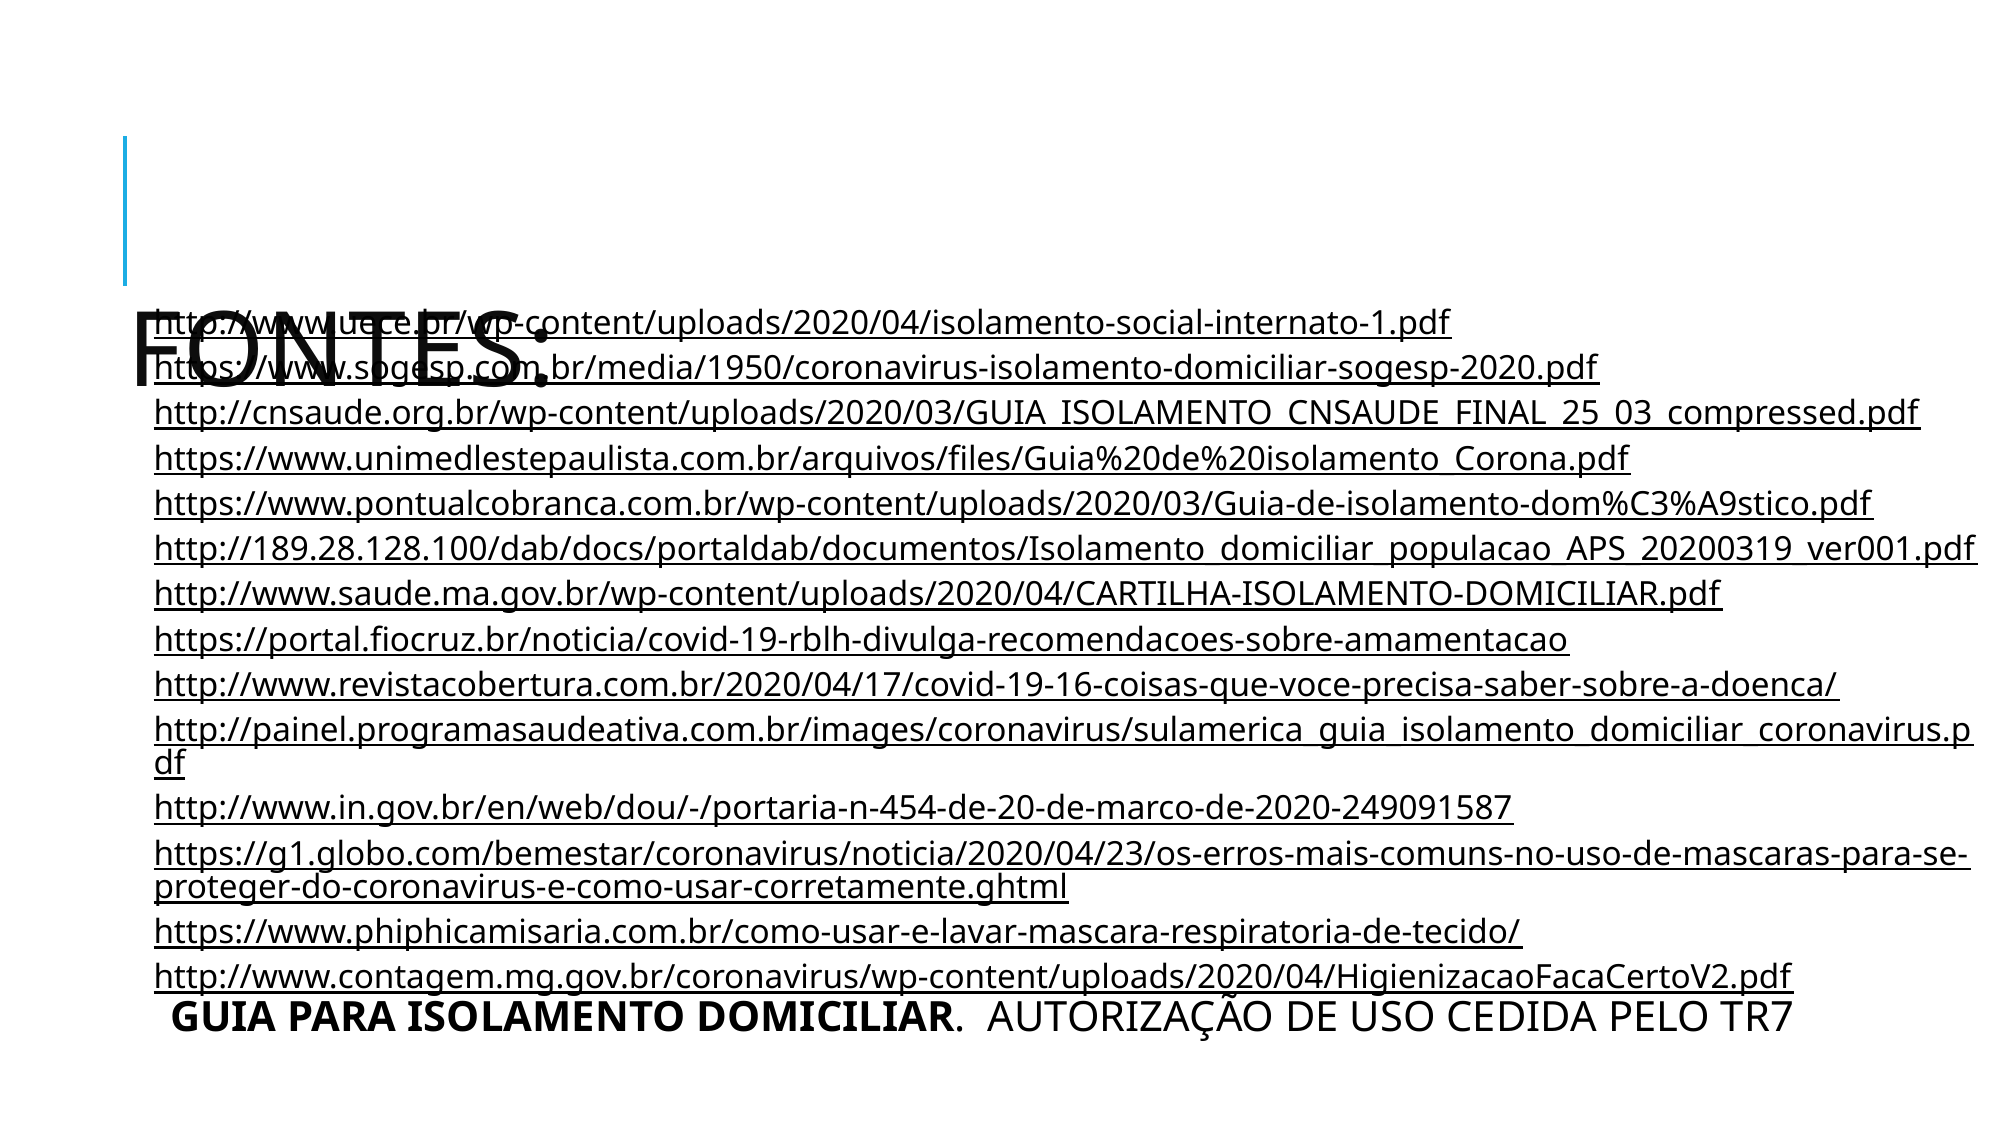

# FONTES:
http://www.uece.br/wp-content/uploads/2020/04/isolamento-social-internato-1.pdf
https://www.sogesp.com.br/media/1950/coronavirus-isolamento-domiciliar-sogesp-2020.pdf
http://cnsaude.org.br/wp-content/uploads/2020/03/GUIA_ISOLAMENTO_CNSAUDE_FINAL_25_03_compressed.pdf
https://www.unimedlestepaulista.com.br/arquivos/files/Guia%20de%20isolamento_Corona.pdf
https://www.pontualcobranca.com.br/wp-content/uploads/2020/03/Guia-de-isolamento-dom%C3%A9stico.pdf
http://189.28.128.100/dab/docs/portaldab/documentos/Isolamento_domiciliar_populacao_APS_20200319_ver001.pdf
http://www.saude.ma.gov.br/wp-content/uploads/2020/04/CARTILHA-ISOLAMENTO-DOMICILIAR.pdf
https://portal.fiocruz.br/noticia/covid-19-rblh-divulga-recomendacoes-sobre-amamentacao
http://www.revistacobertura.com.br/2020/04/17/covid-19-16-coisas-que-voce-precisa-saber-sobre-a-doenca/
http://painel.programasaudeativa.com.br/images/coronavirus/sulamerica_guia_isolamento_domiciliar_coronavirus.pdf
http://www.in.gov.br/en/web/dou/-/portaria-n-454-de-20-de-marco-de-2020-249091587
https://g1.globo.com/bemestar/coronavirus/noticia/2020/04/23/os-erros-mais-comuns-no-uso-de-mascaras-para-se-proteger-do-coronavirus-e-como-usar-corretamente.ghtml
https://www.phiphicamisaria.com.br/como-usar-e-lavar-mascara-respiratoria-de-tecido/
http://www.contagem.mg.gov.br/coronavirus/wp-content/uploads/2020/04/HigienizacaoFacaCertoV2.pdf
GUIA PARA ISOLAMENTO DOMICILIAR. AUTORIZAÇÃO DE USO CEDIDA PELO TR7